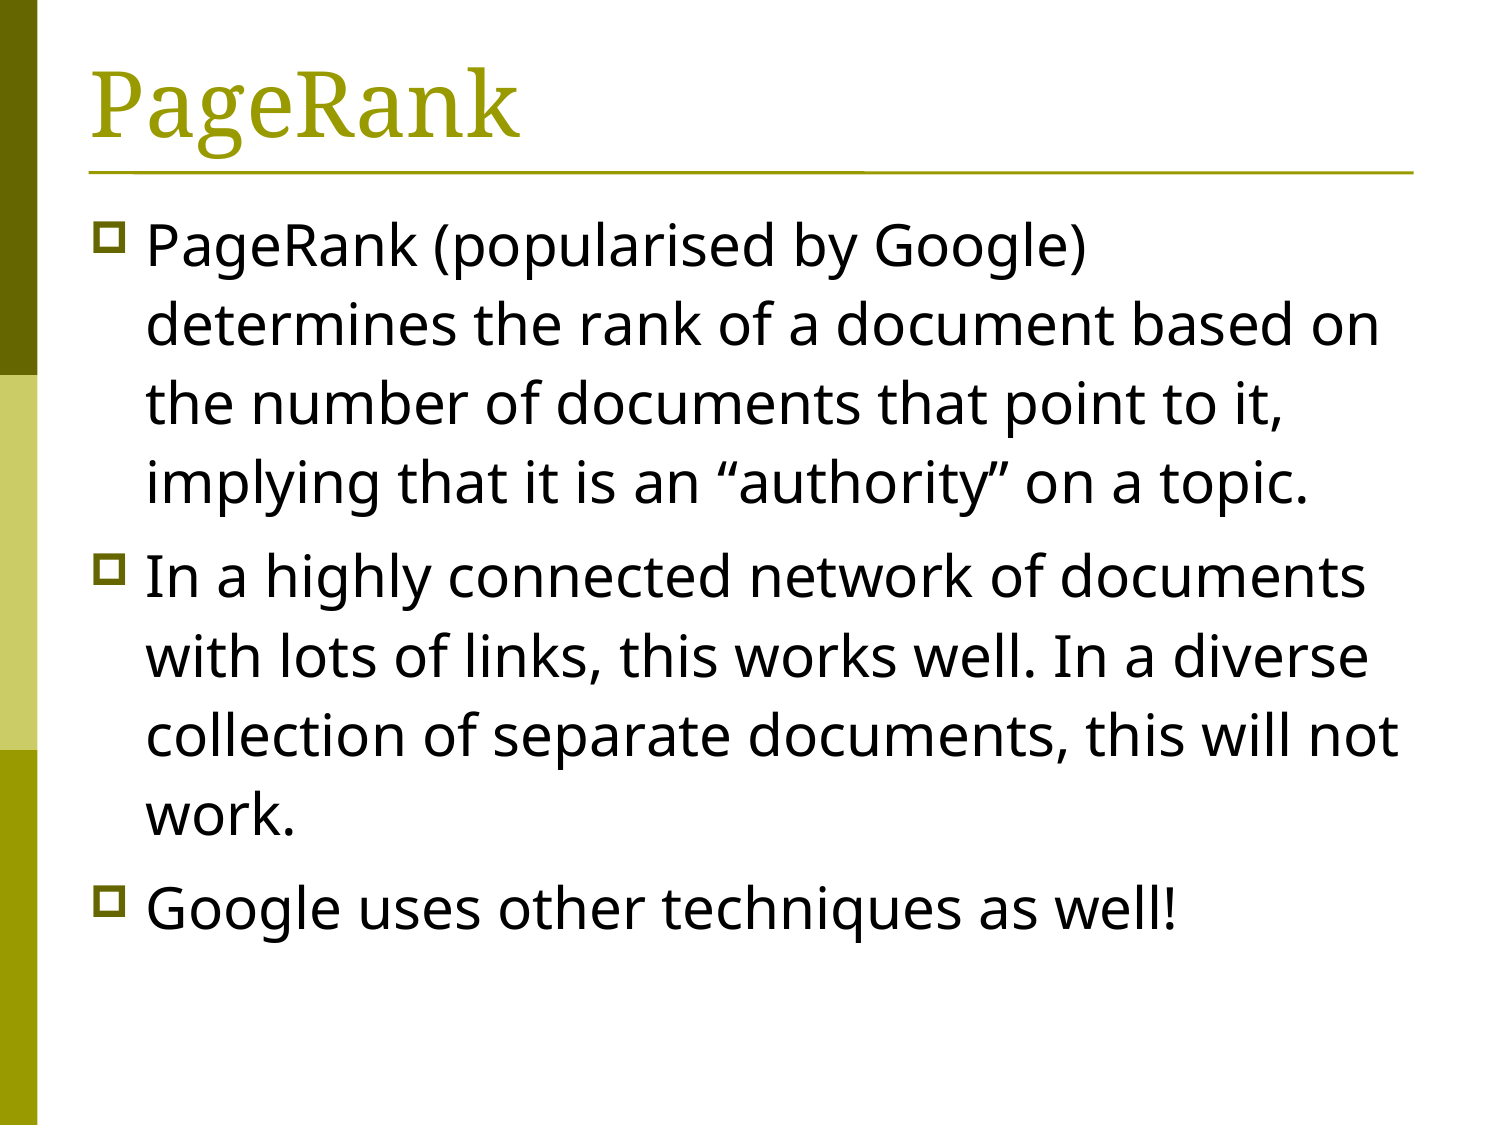

# PageRank
PageRank (popularised by Google) determines the rank of a document based on the number of documents that point to it, implying that it is an “authority” on a topic.
In a highly connected network of documents with lots of links, this works well. In a diverse collection of separate documents, this will not work.
Google uses other techniques as well!